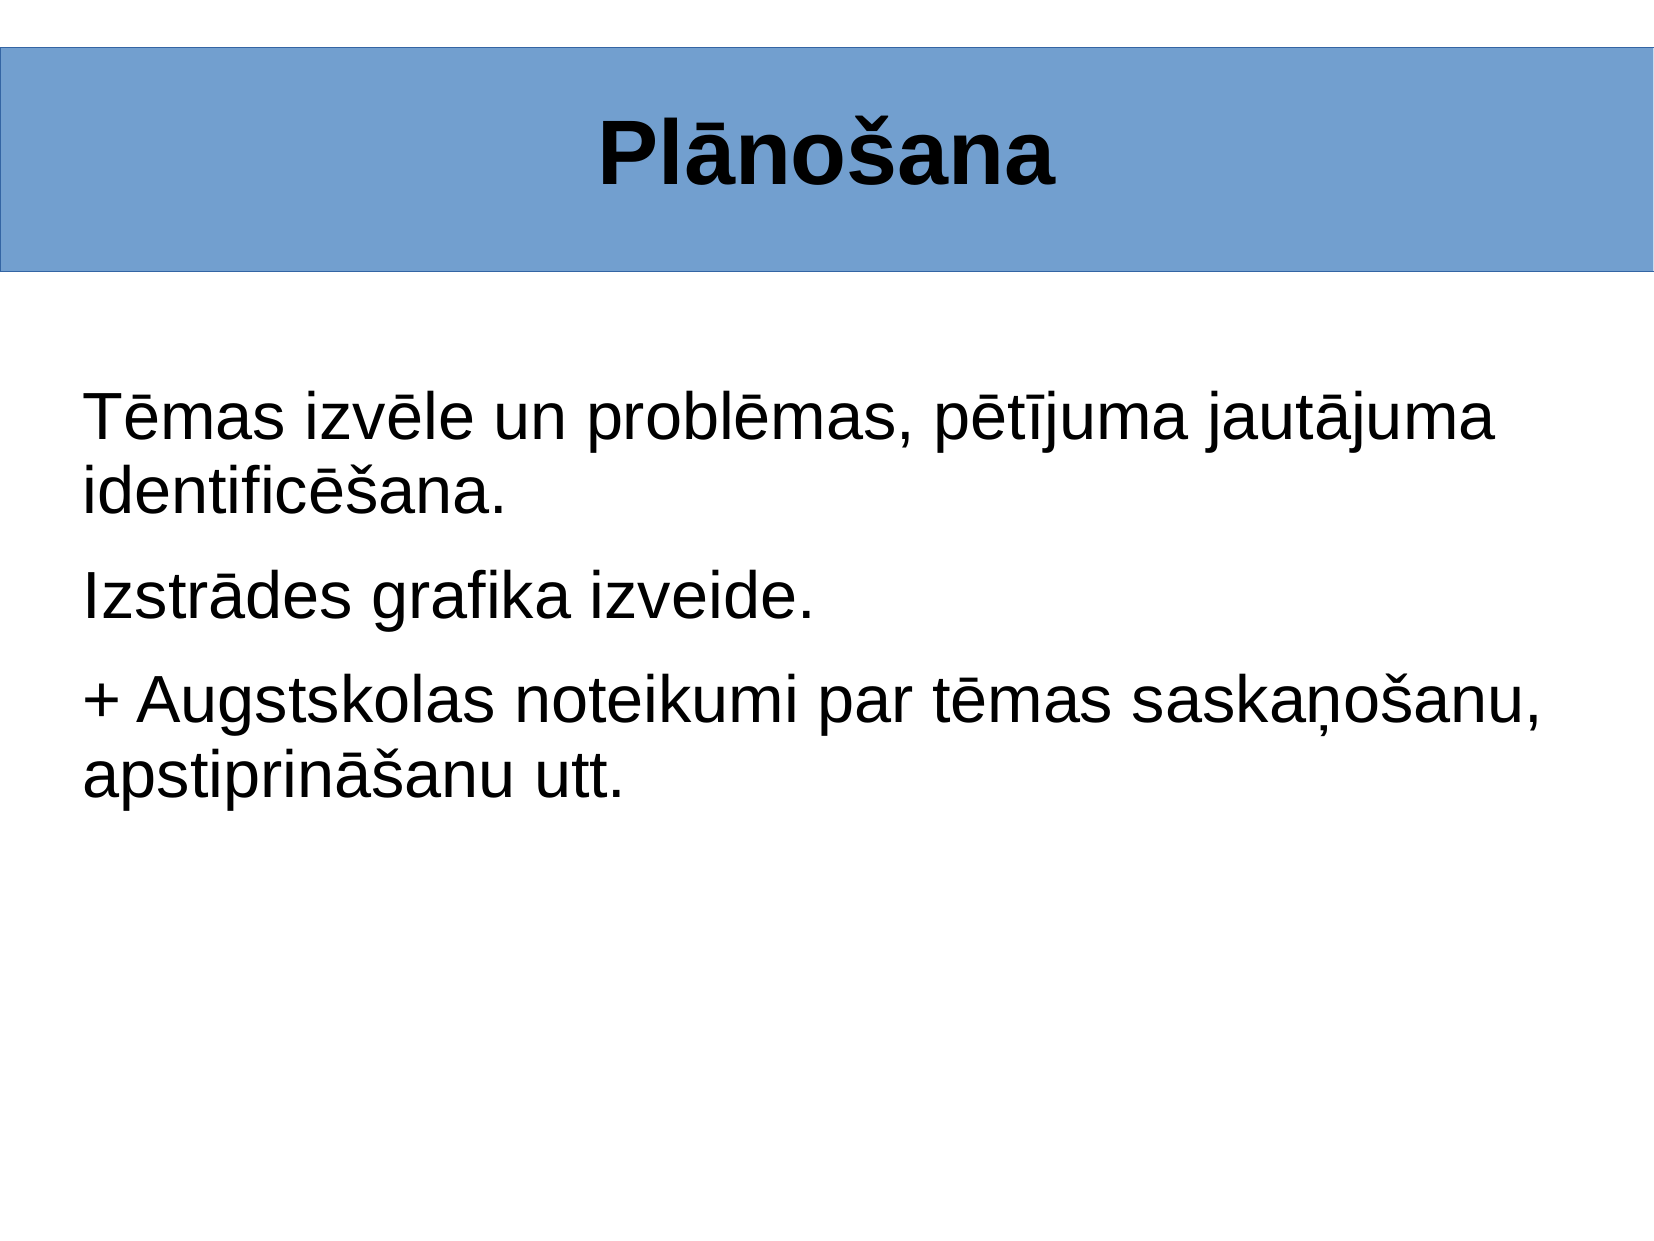

# Plānošana
Tēmas izvēle un problēmas, pētījuma jautājuma identificēšana.
Izstrādes grafika izveide.
+ Augstskolas noteikumi par tēmas saskaņošanu, apstiprināšanu utt.